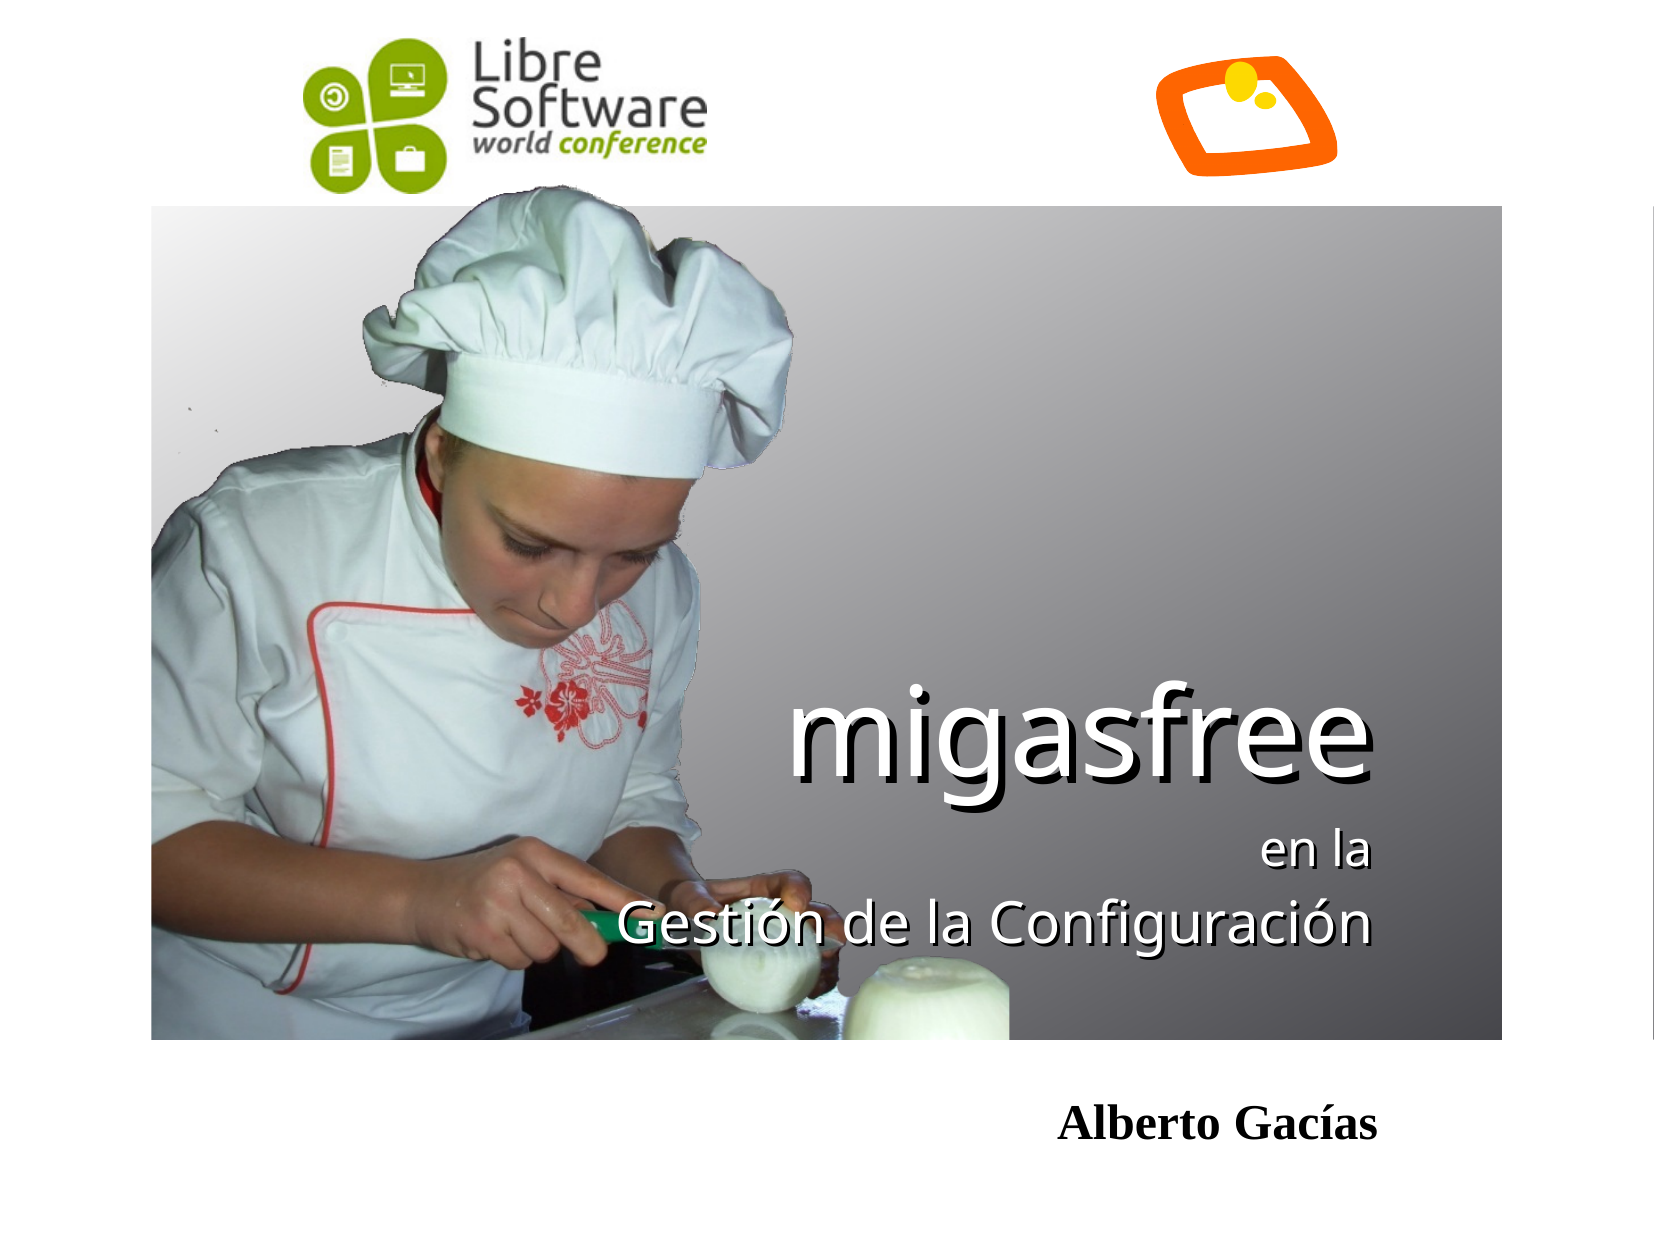

migasfree
en la
Gestión de la Configuración
Alberto Gacías